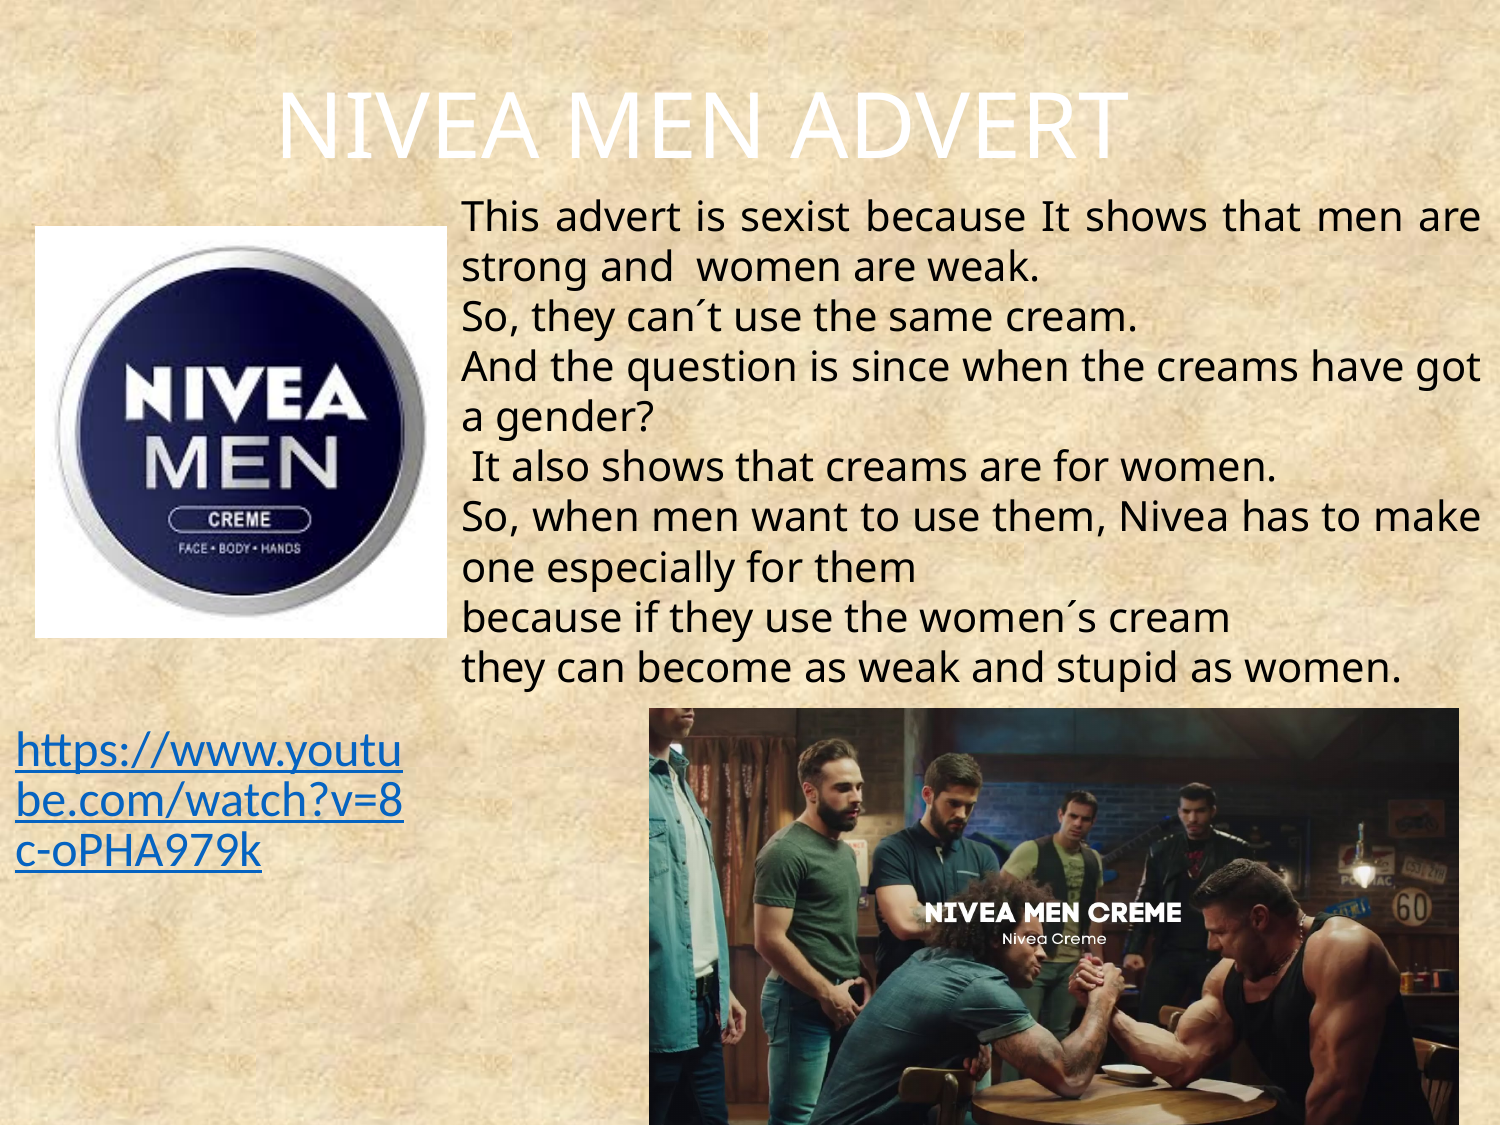

NIVEA MEN ADVERT
This advert is sexist because It shows that men are strong and women are weak.
So, they can´t use the same cream.
And the question is since when the creams have got a gender?
 It also shows that creams are for women.
So, when men want to use them, Nivea has to make one especially for them
because if they use the women´s cream
they can become as weak and stupid as women.
https://www.youtube.com/watch?v=8c-oPHA979k